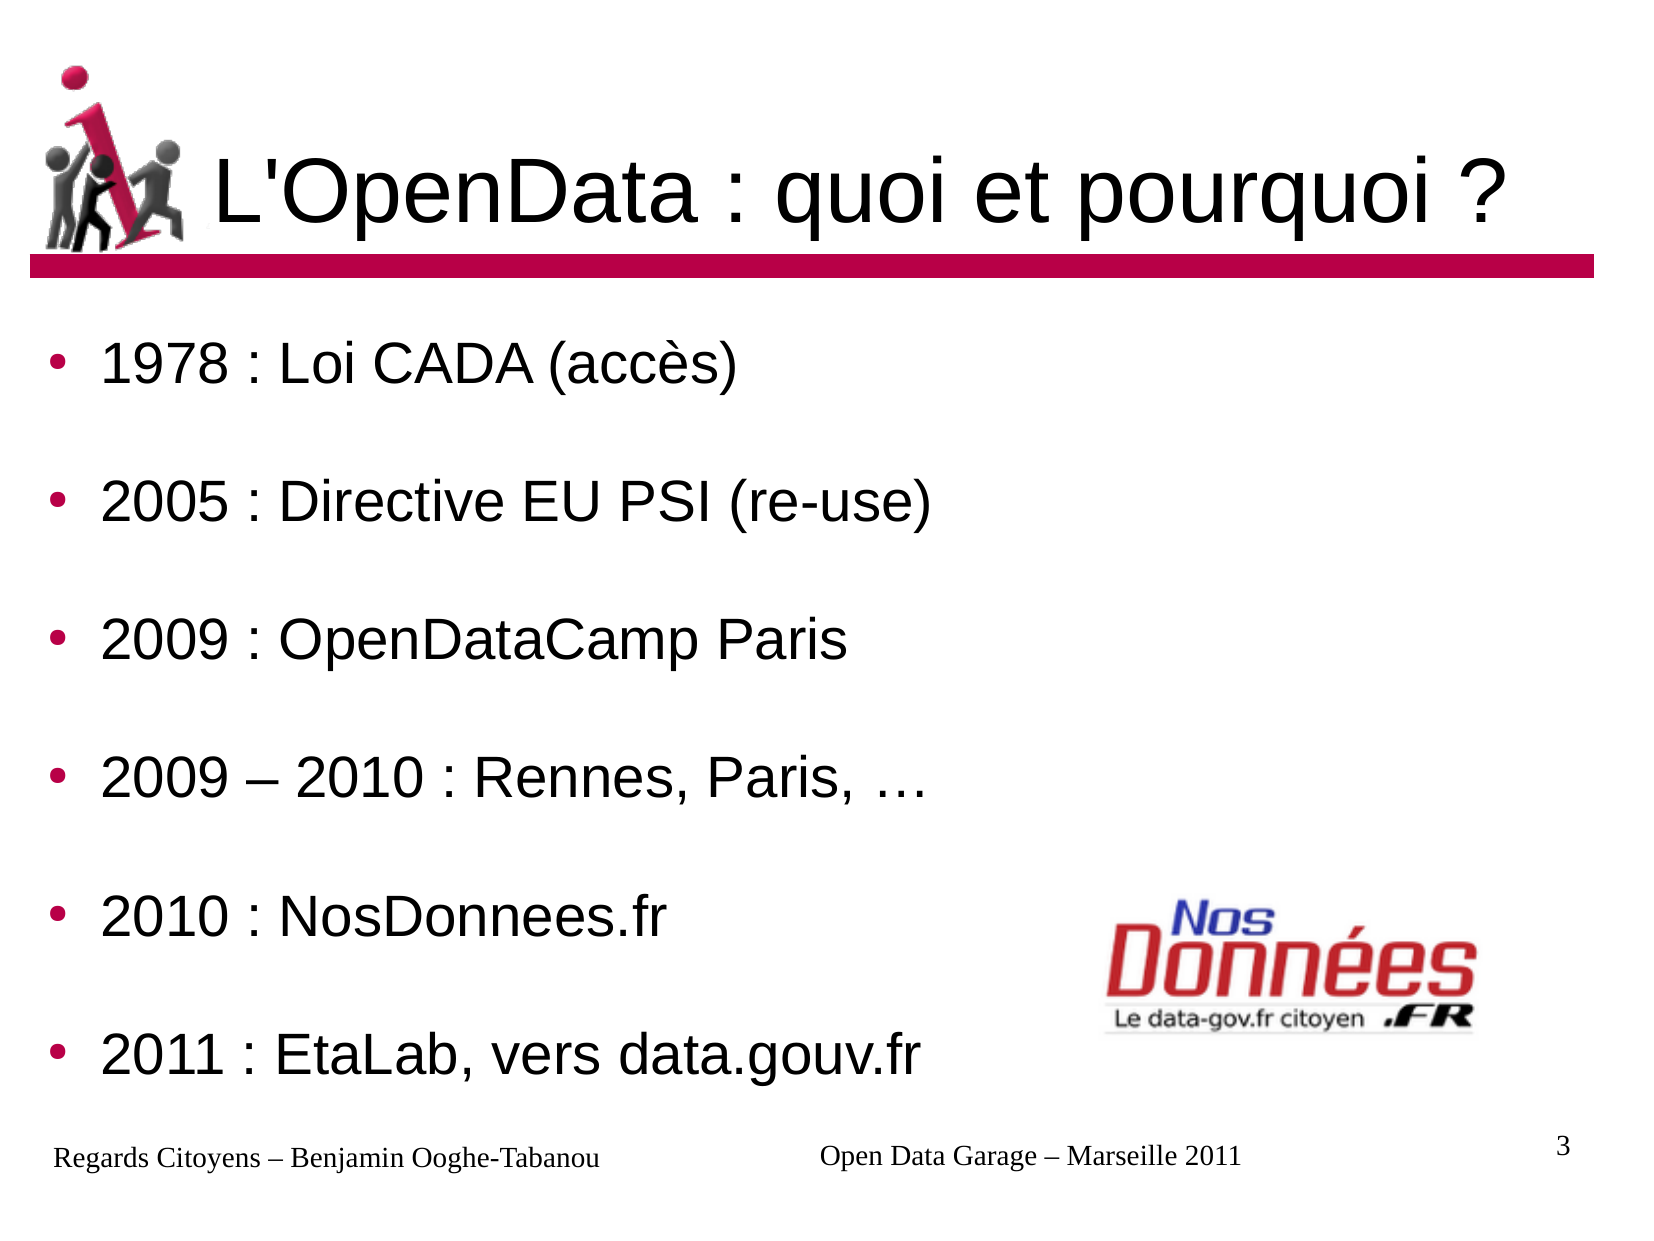

# L'OpenData : quoi et pourquoi ?
1978 : Loi CADA (accès)
2005 : Directive EU PSI (re-use)
2009 : OpenDataCamp Paris
2009 – 2010 : Rennes, Paris, …
2010 : NosDonnees.fr
2011 : EtaLab, vers data.gouv.fr
3
Benjamin Ooghe-Tabanou - Open Knowledge Conference Berlin 2011